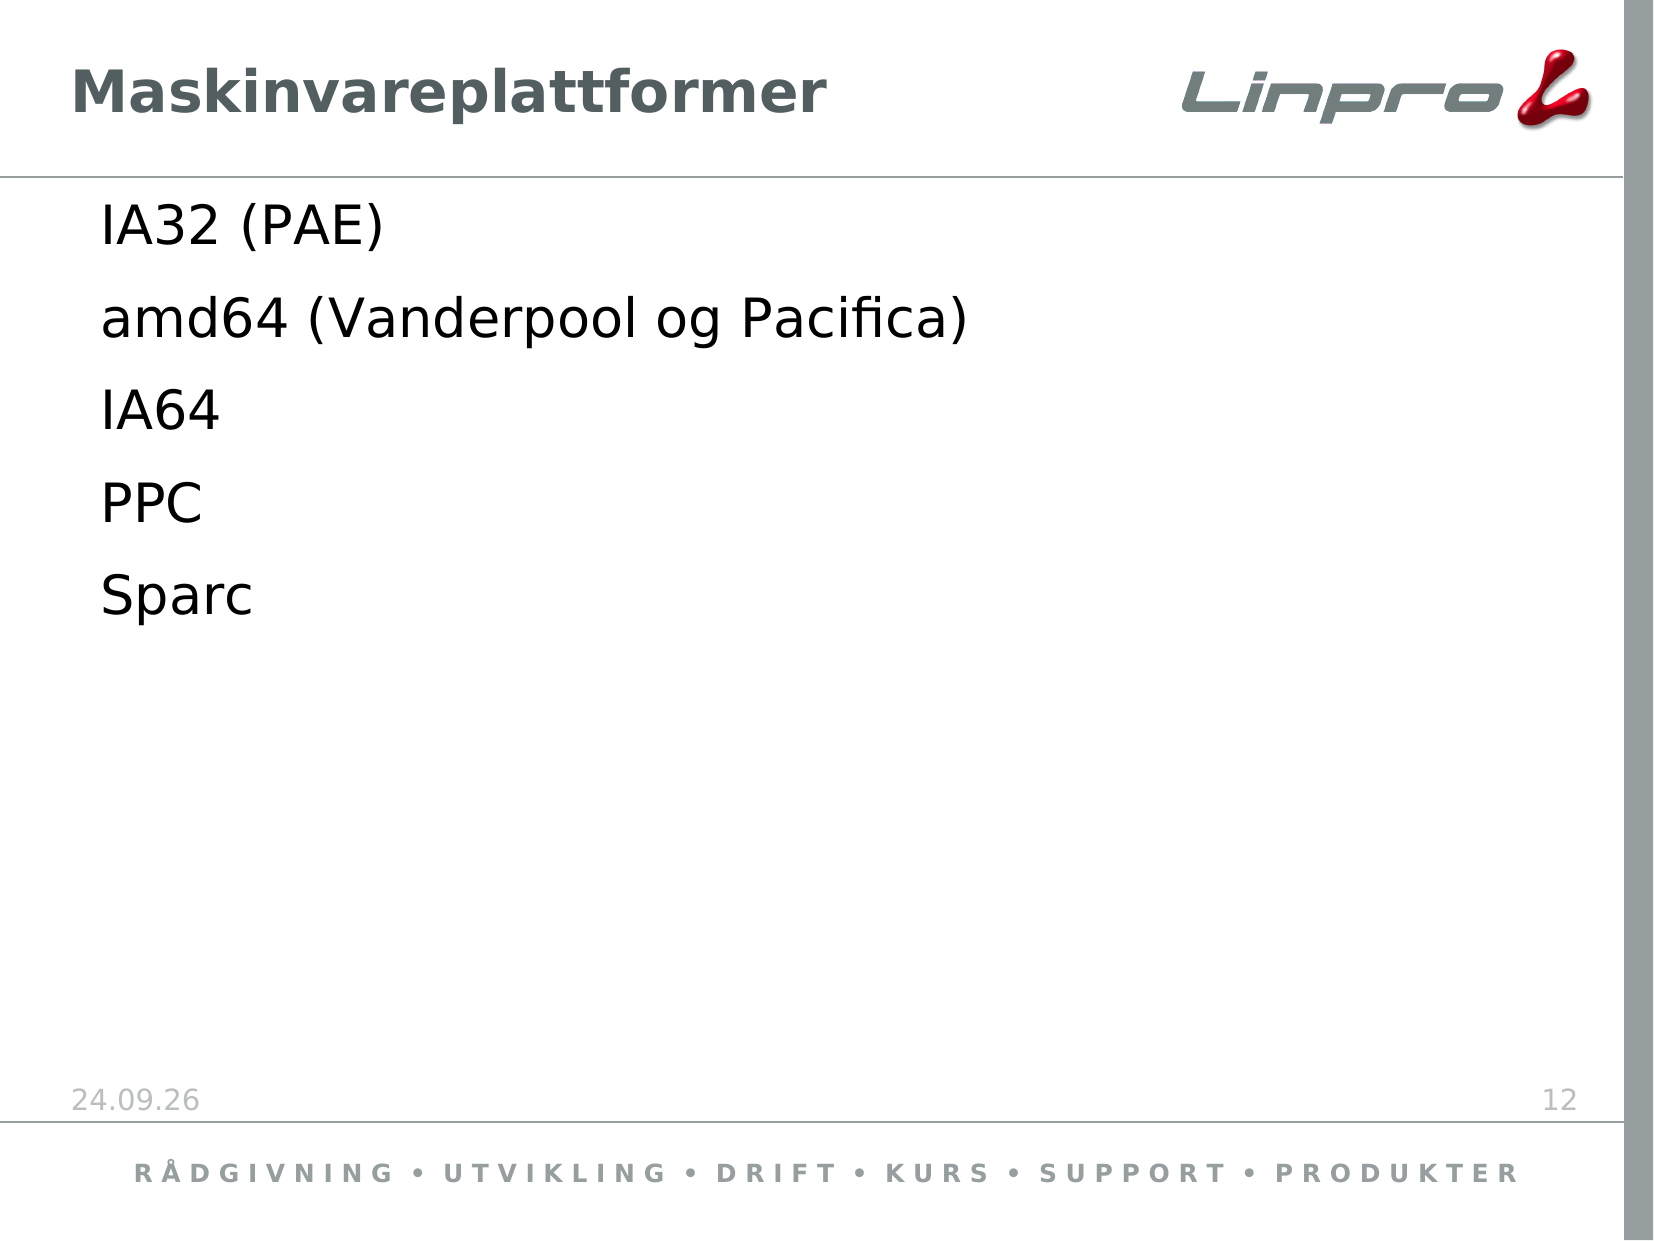

# Maskinvareplattformer
IA32 (PAE)
amd64 (Vanderpool og Pacifica)
IA64
PPC
Sparc
12